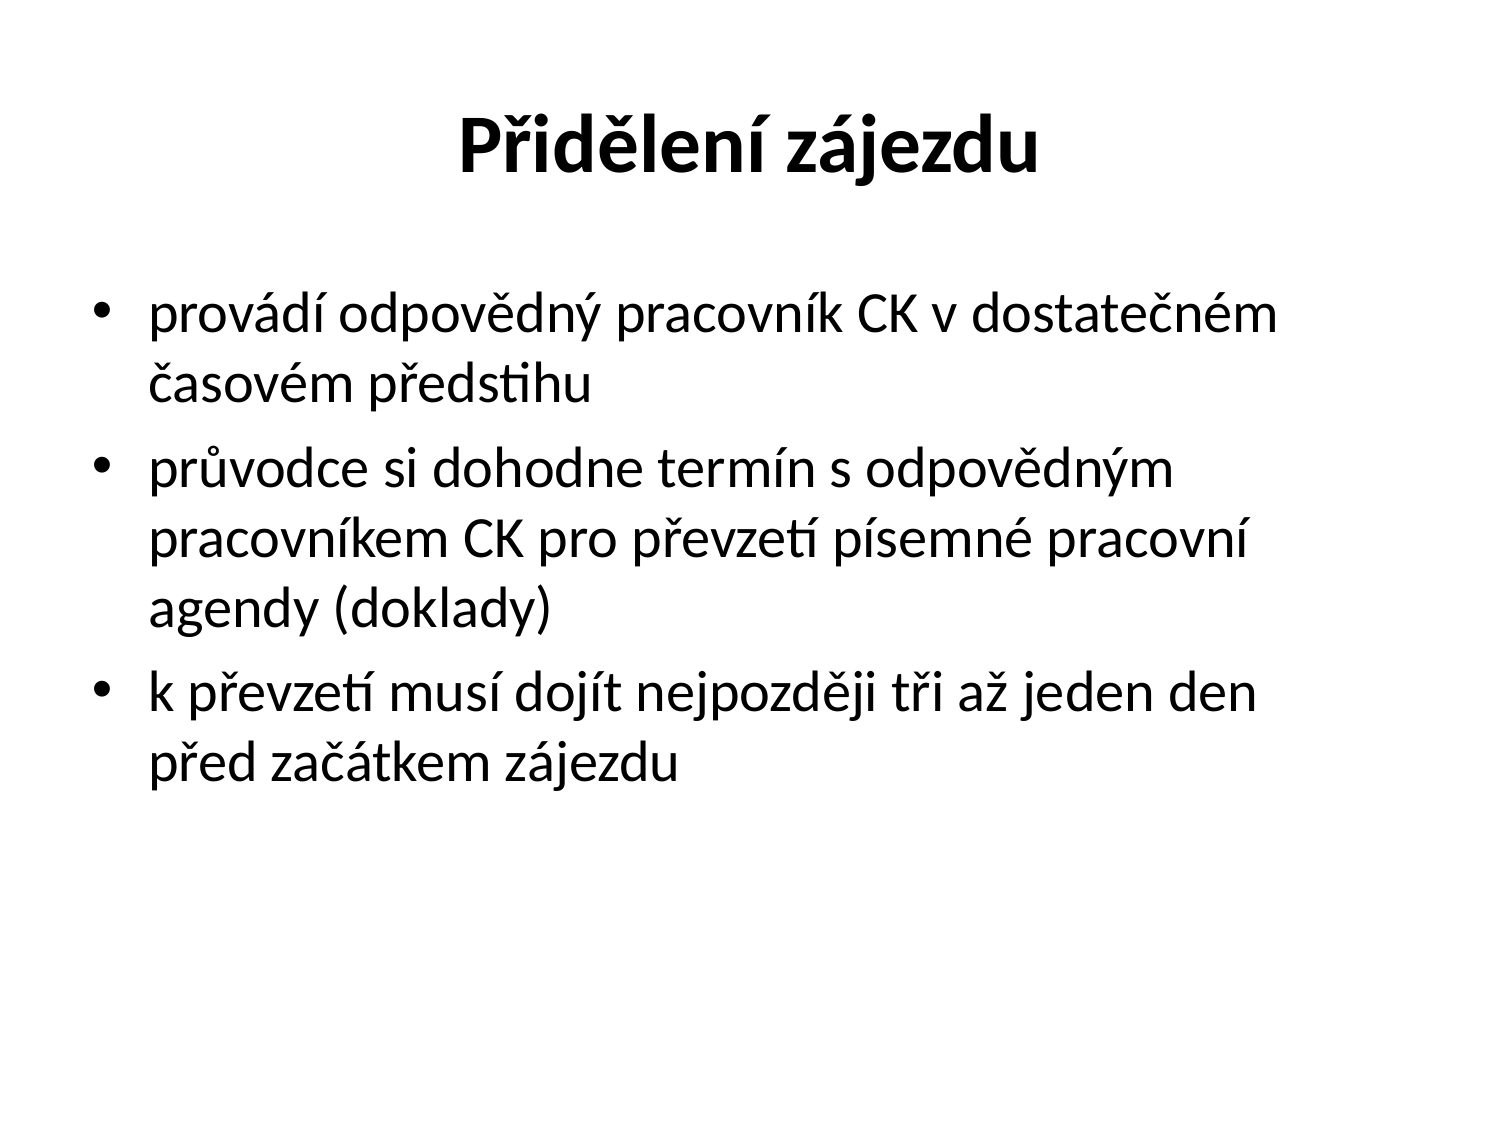

# Přidělení zájezdu
provádí odpovědný pracovník CK v dostatečném časovém předstihu
průvodce si dohodne termín s odpovědným pracovníkem CK pro převzetí písemné pracovní agendy (doklady)
k převzetí musí dojít nejpozději tři až jeden den
před začátkem zájezdu